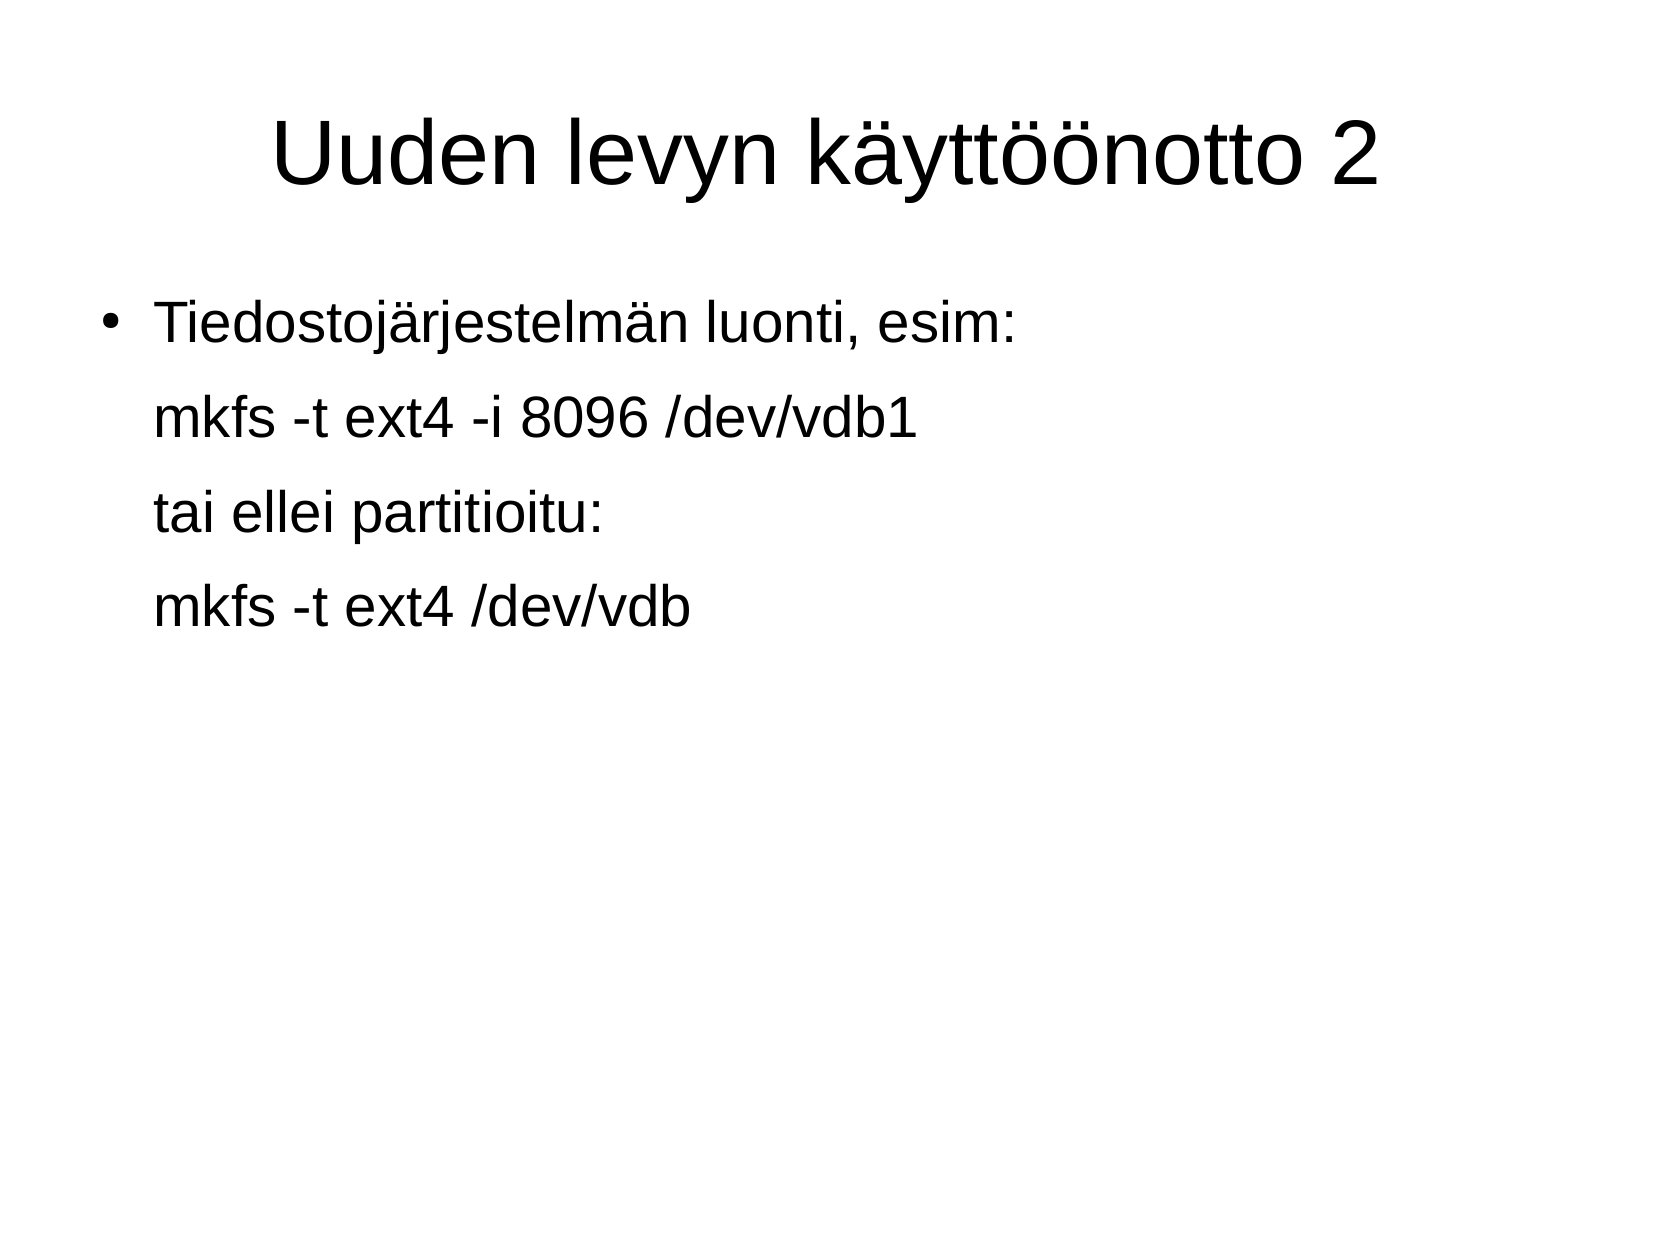

# Uuden levyn käyttöönotto 2
Tiedostojärjestelmän luonti, esim:
mkfs -t ext4 -i 8096 /dev/vdb1
tai ellei partitioitu:
mkfs -t ext4 /dev/vdb